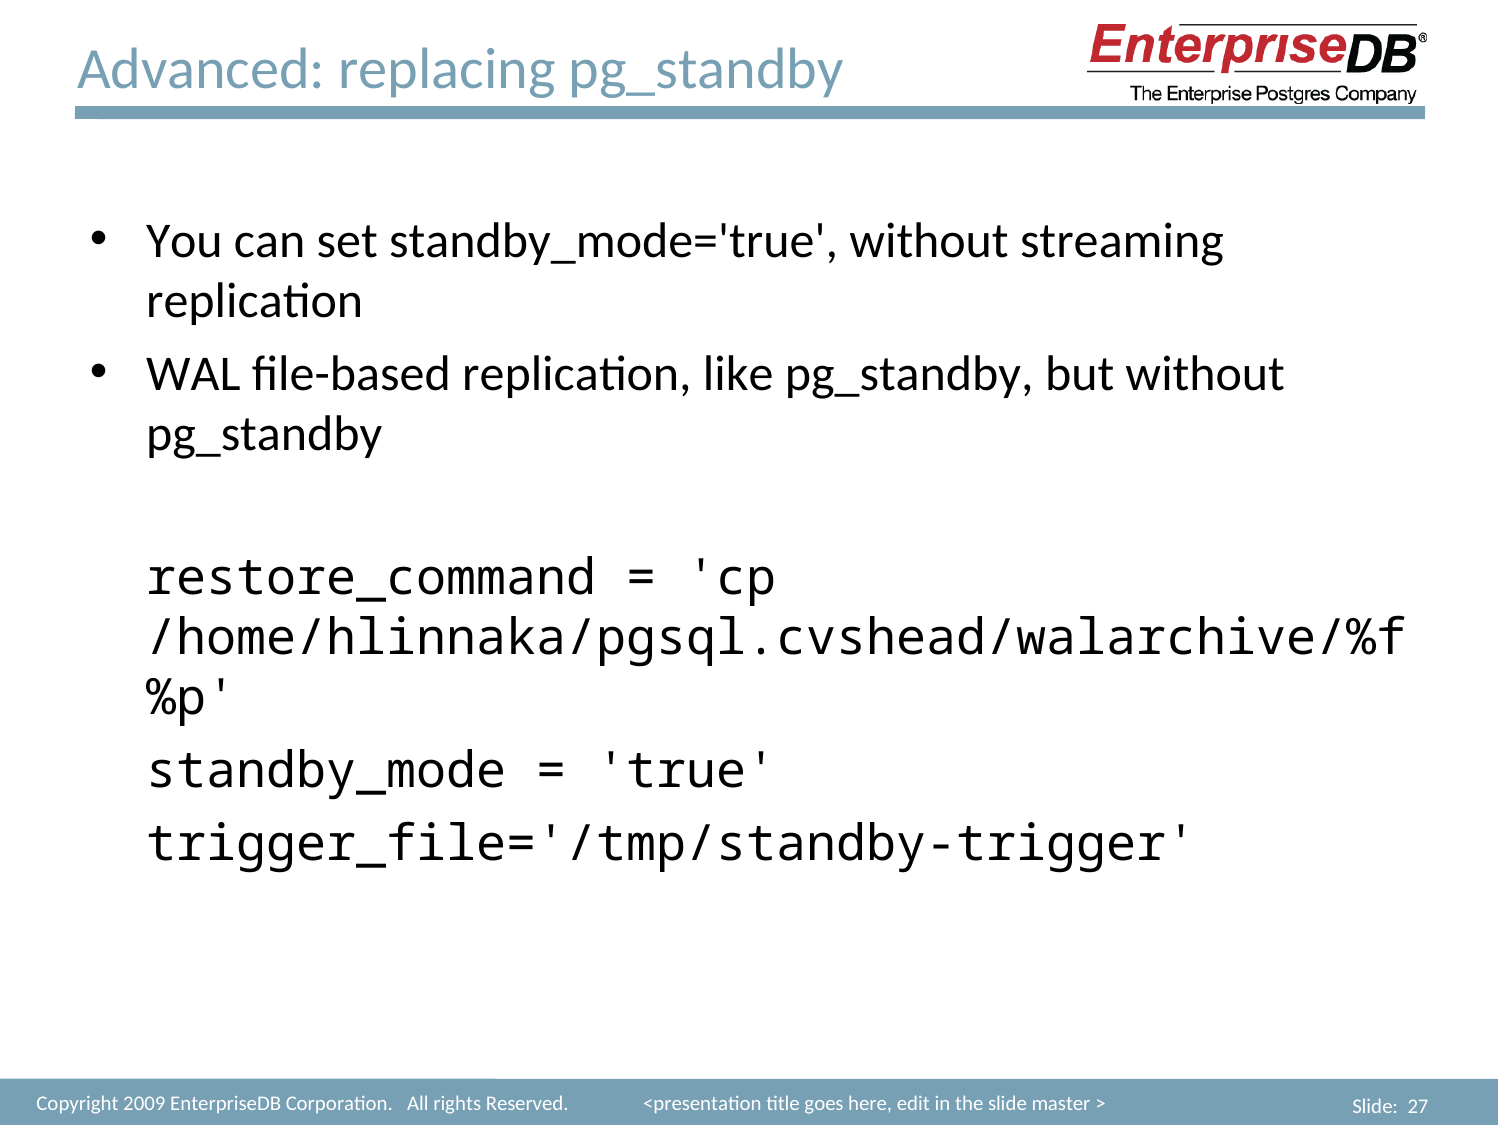

# Advanced: replacing pg_standby
You can set standby_mode='true', without streaming replication
WAL file-based replication, like pg_standby, but without pg_standby
restore_command = 'cp /home/hlinnaka/pgsql.cvshead/walarchive/%f %p'
standby_mode = 'true'
trigger_file='/tmp/standby-trigger'